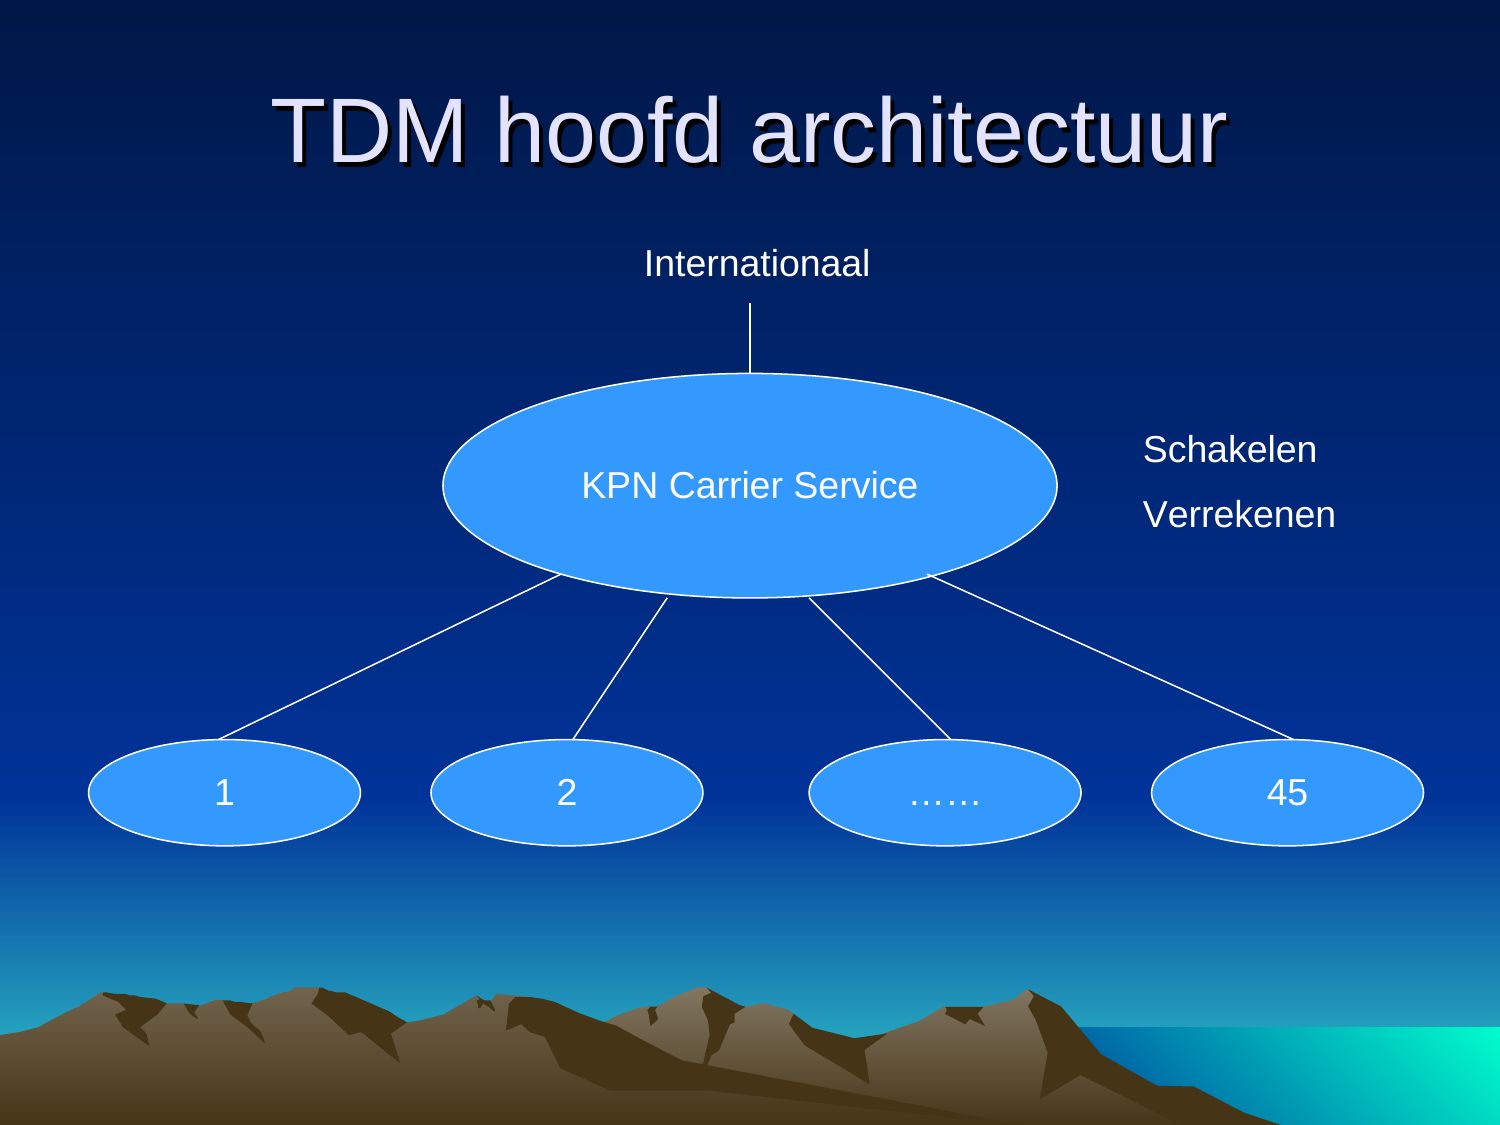

# TDM hoofd architectuur
Internationaal
KPN Carrier Service
Schakelen
Verrekenen
1
2
……
45